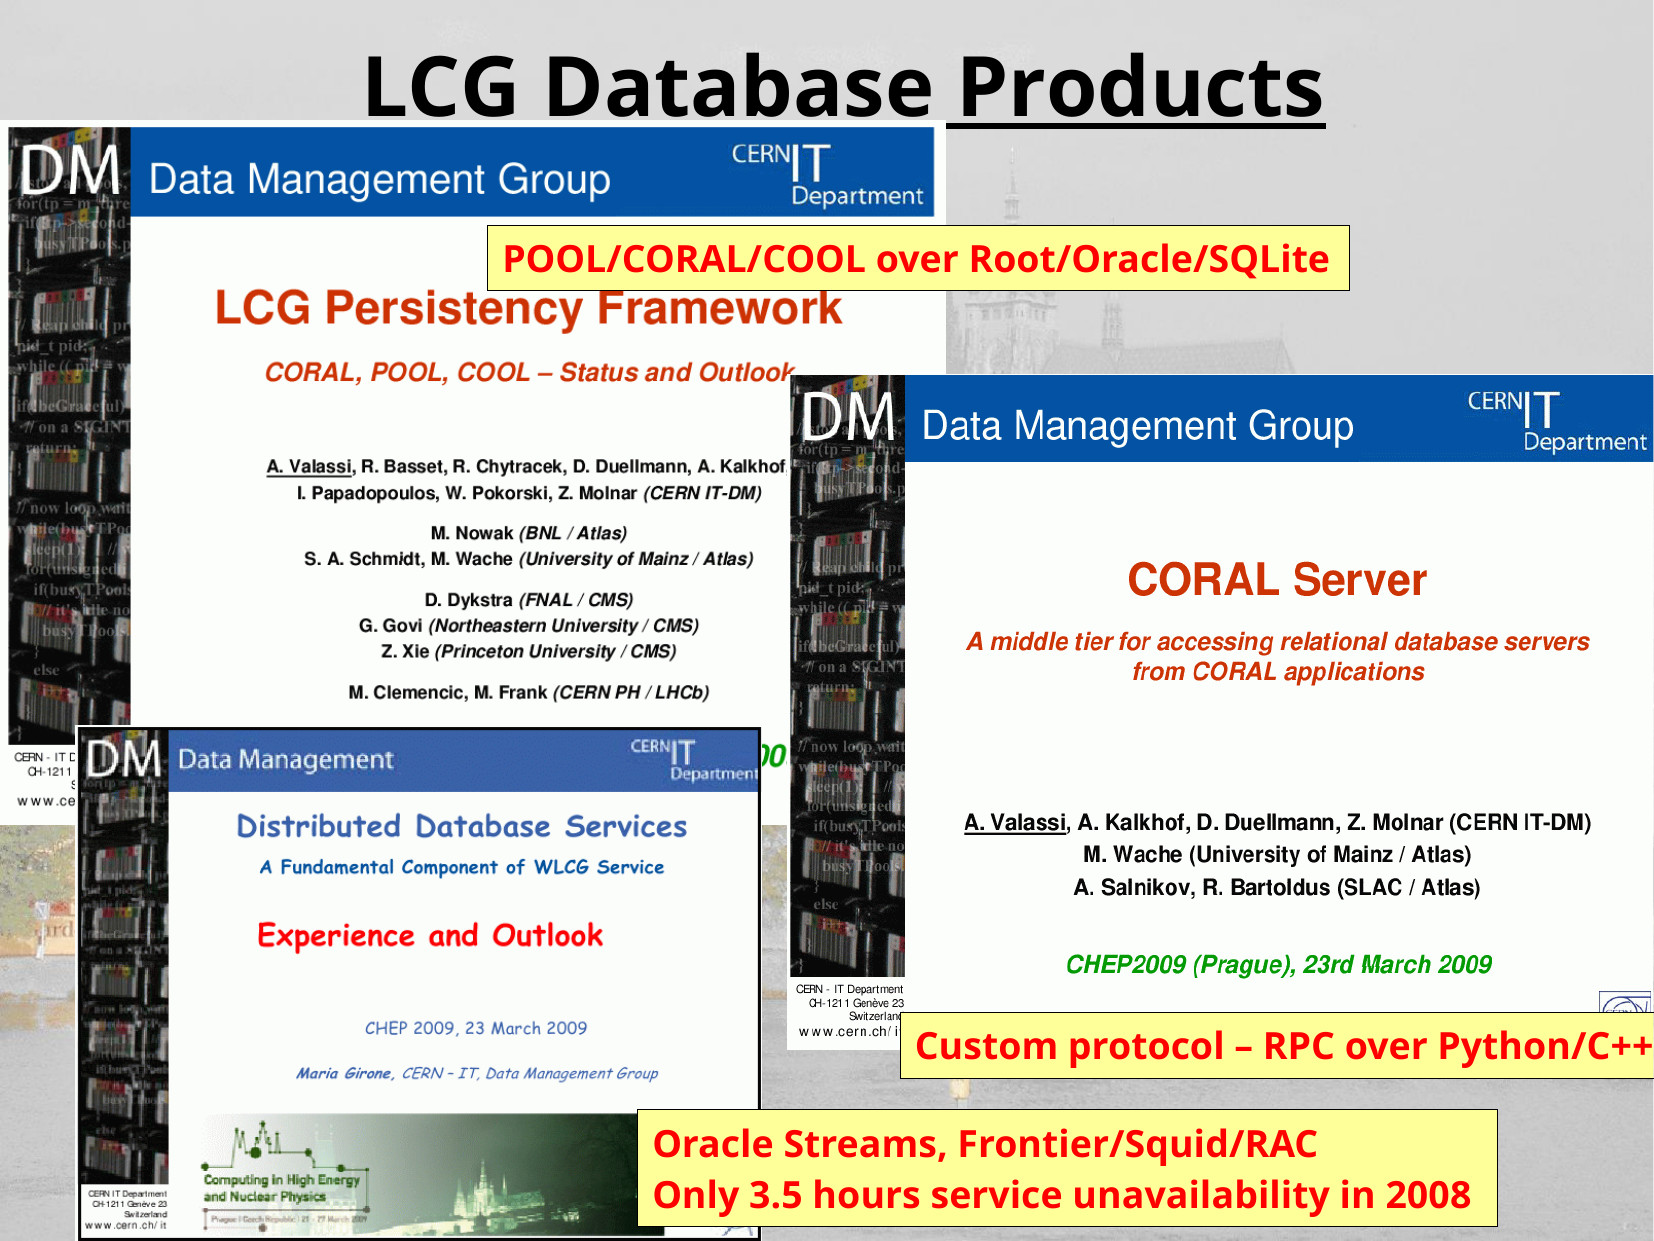

# LCG Database Products
POOL/CORAL/COOL over Root/Oracle/SQLite
Custom protocol – RPC over Python/C++
Oracle Streams, Frontier/Squid/RAC
Only 3.5 hours service unavailability in 2008